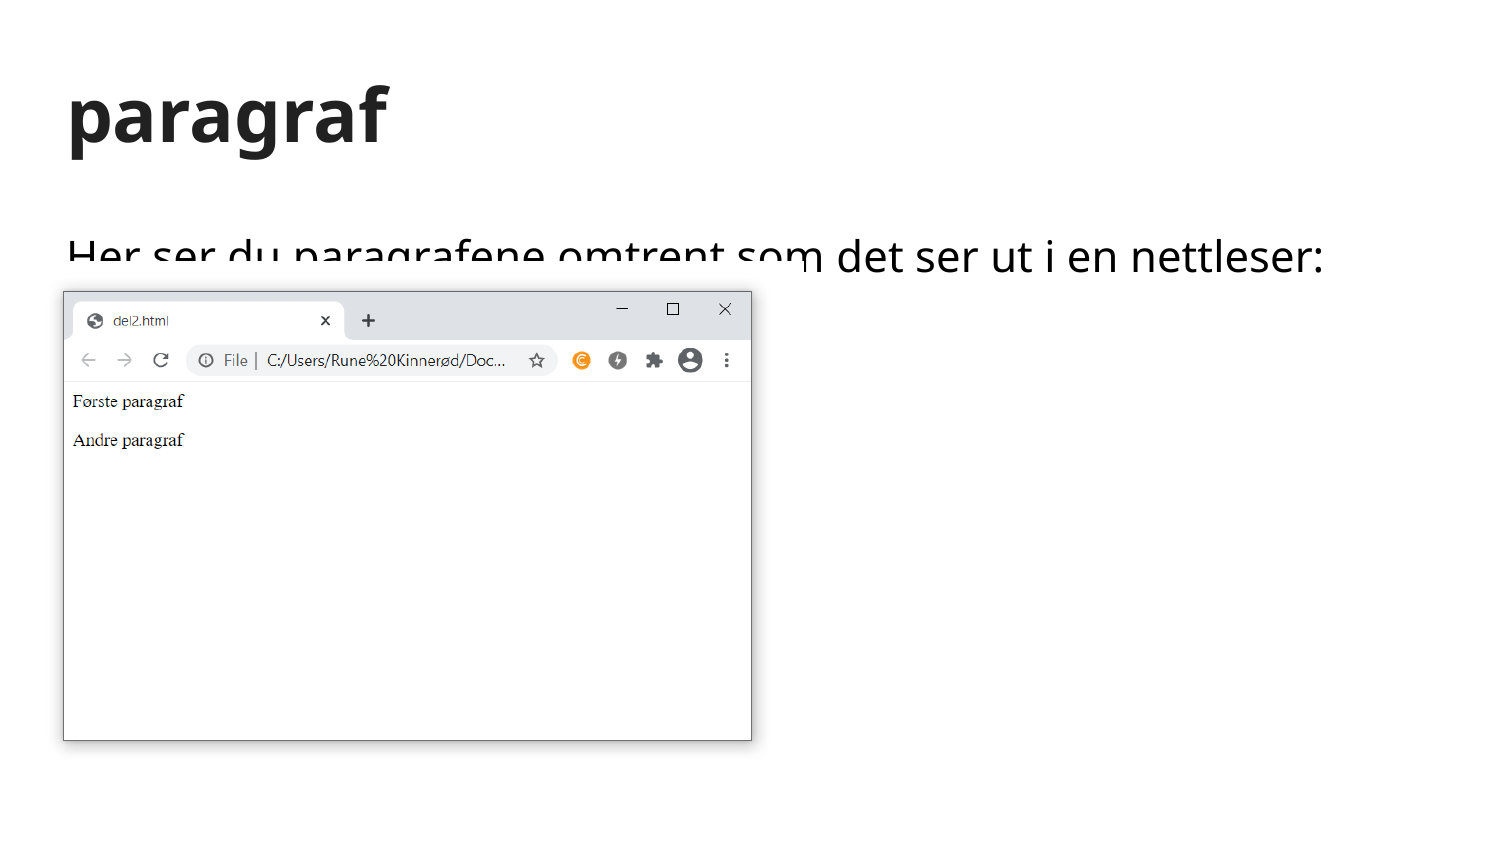

# paragraf
Her ser du paragrafene omtrent som det ser ut i en nettleser: